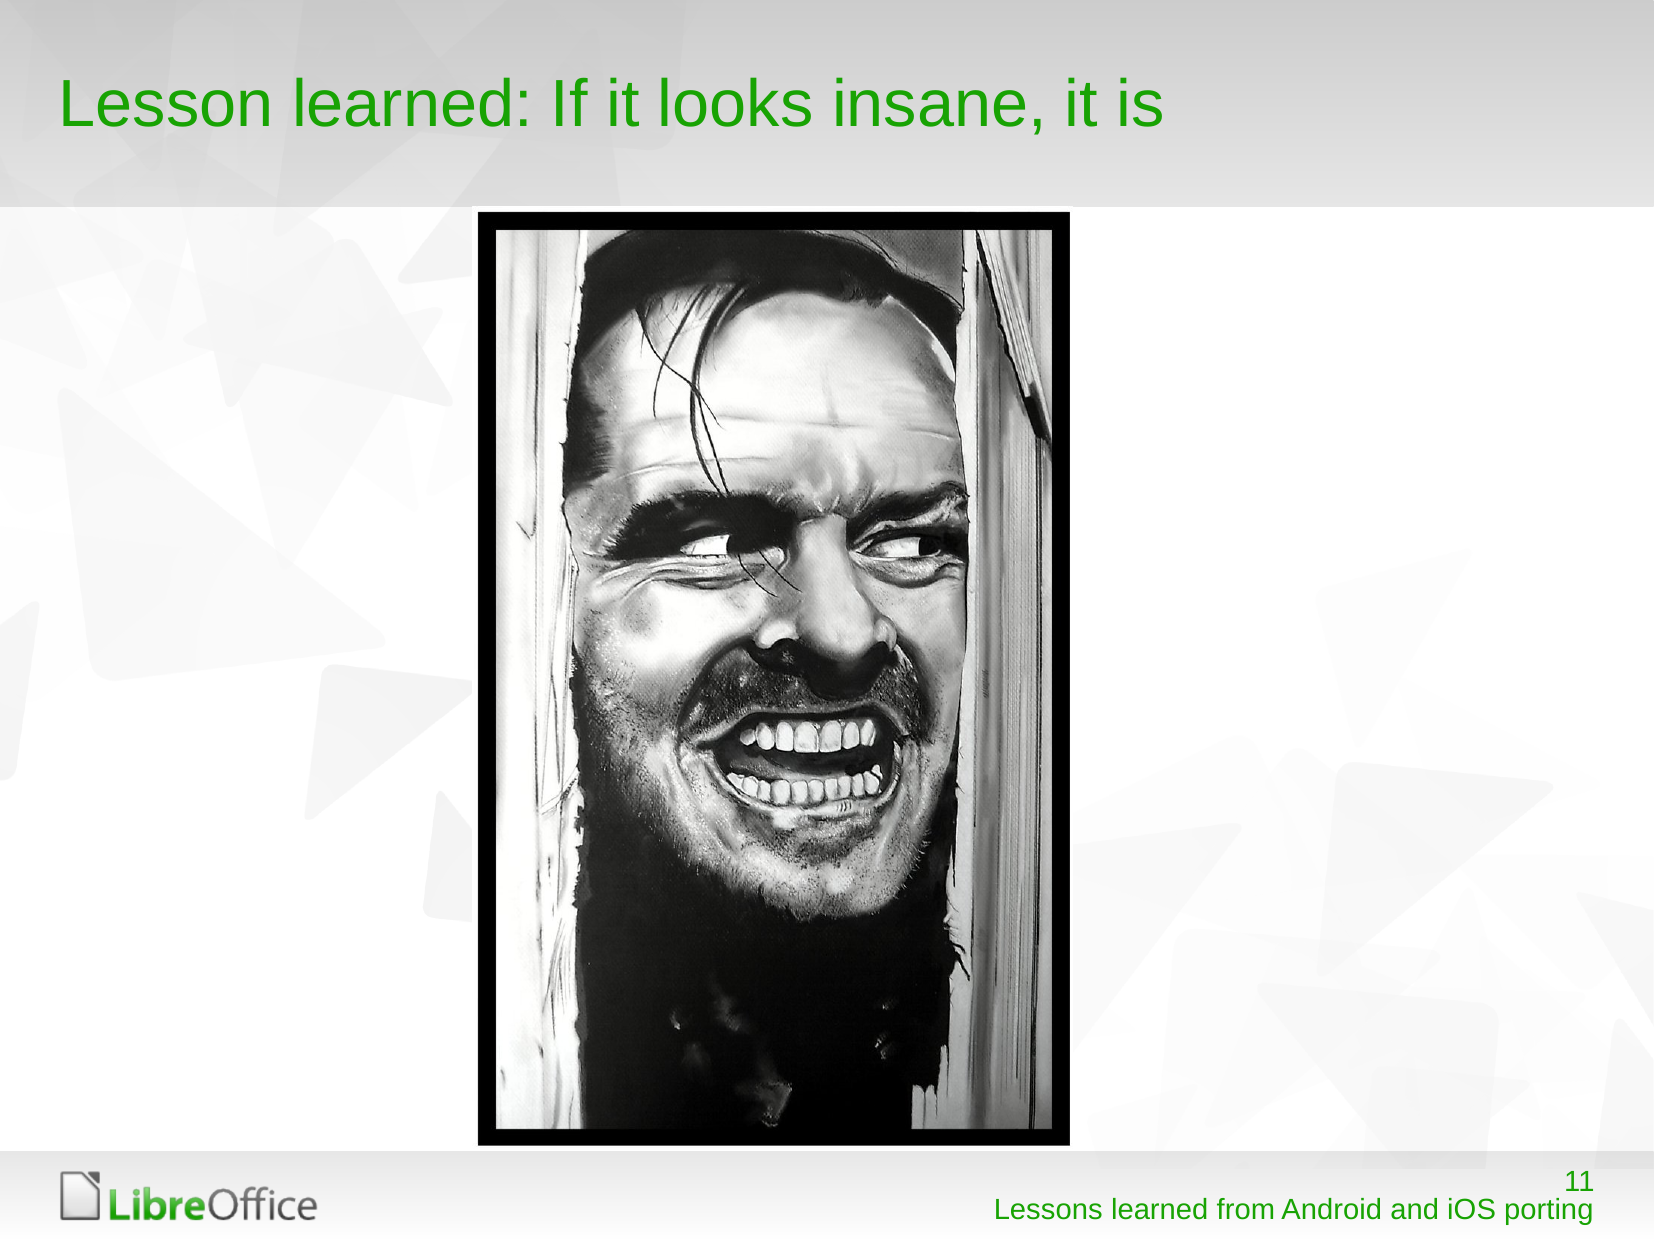

# Lesson learned: If it looks insane, it is
11
Lessons learned from Android and iOS porting